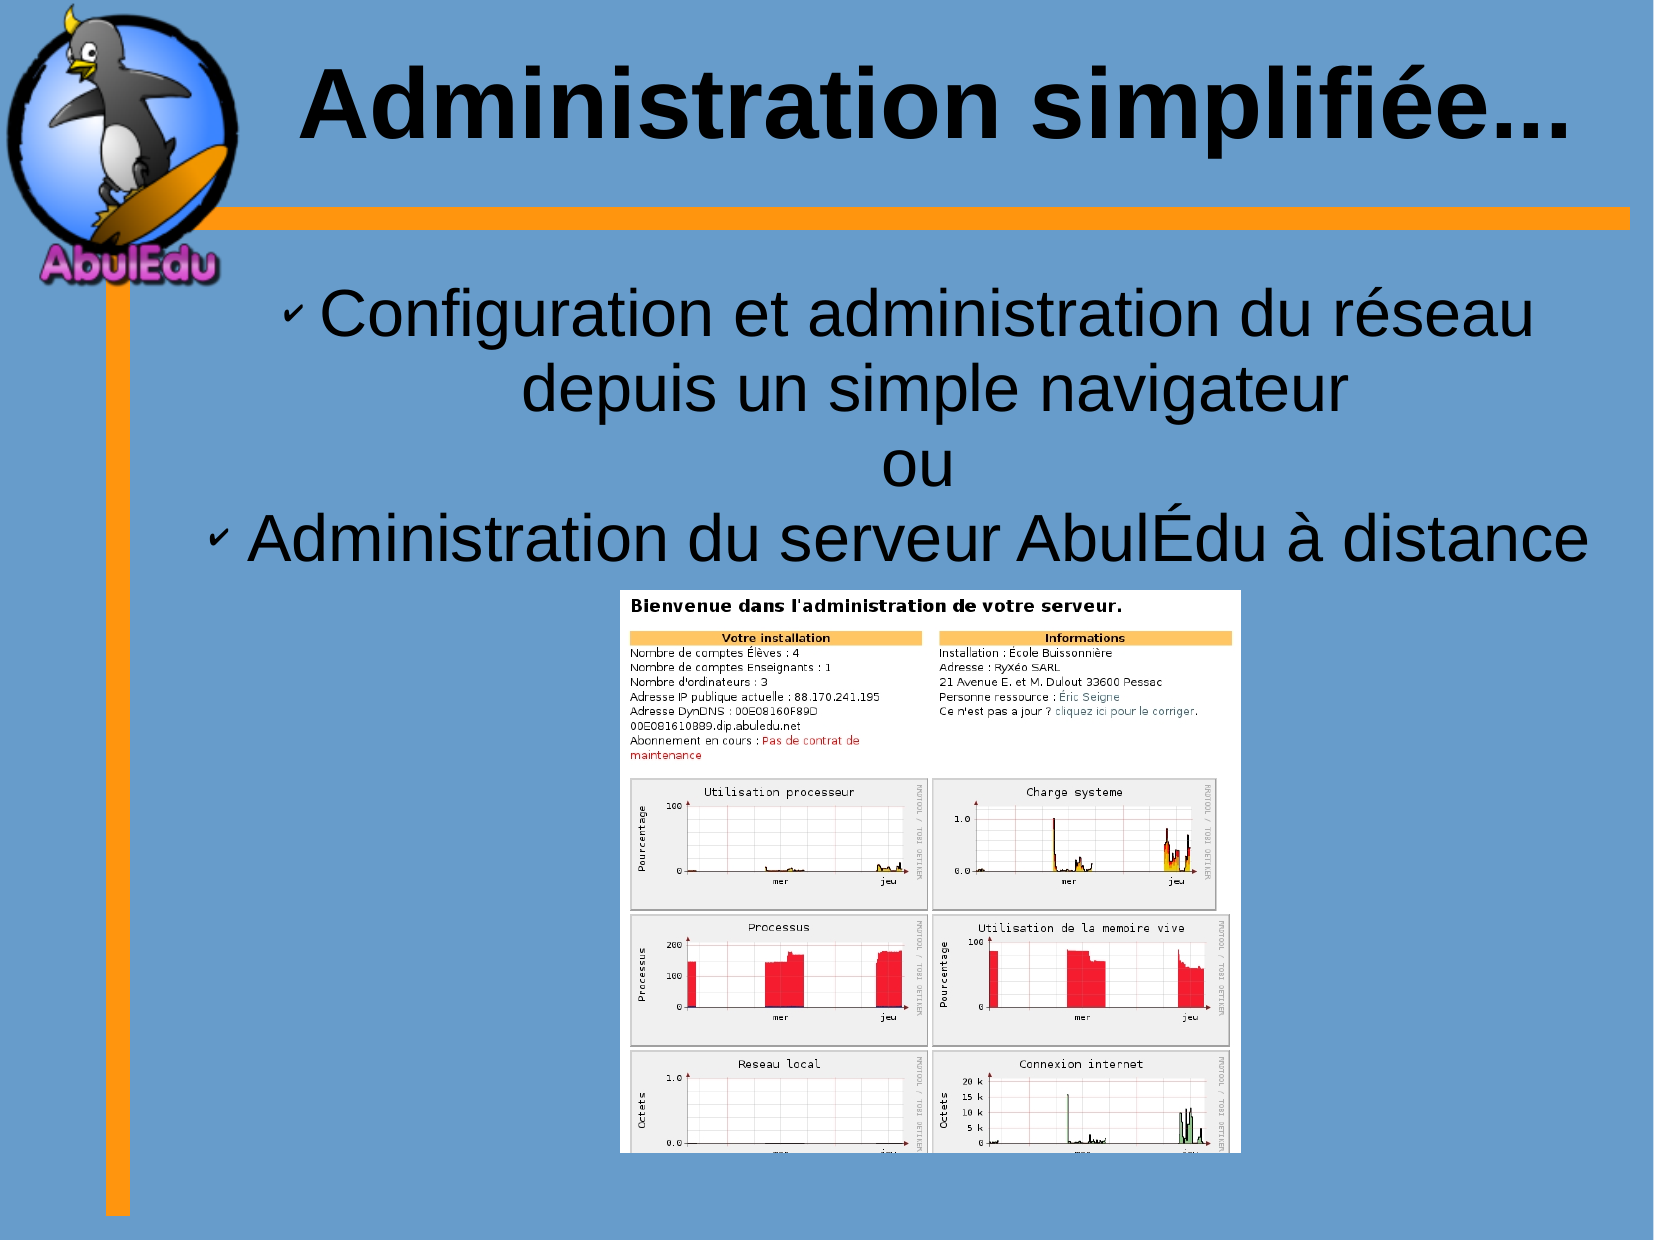

# Administration simplifiée...
Configuration et administration du réseau depuis un simple navigateur
ou
 Administration du serveur AbulÉdu à distance